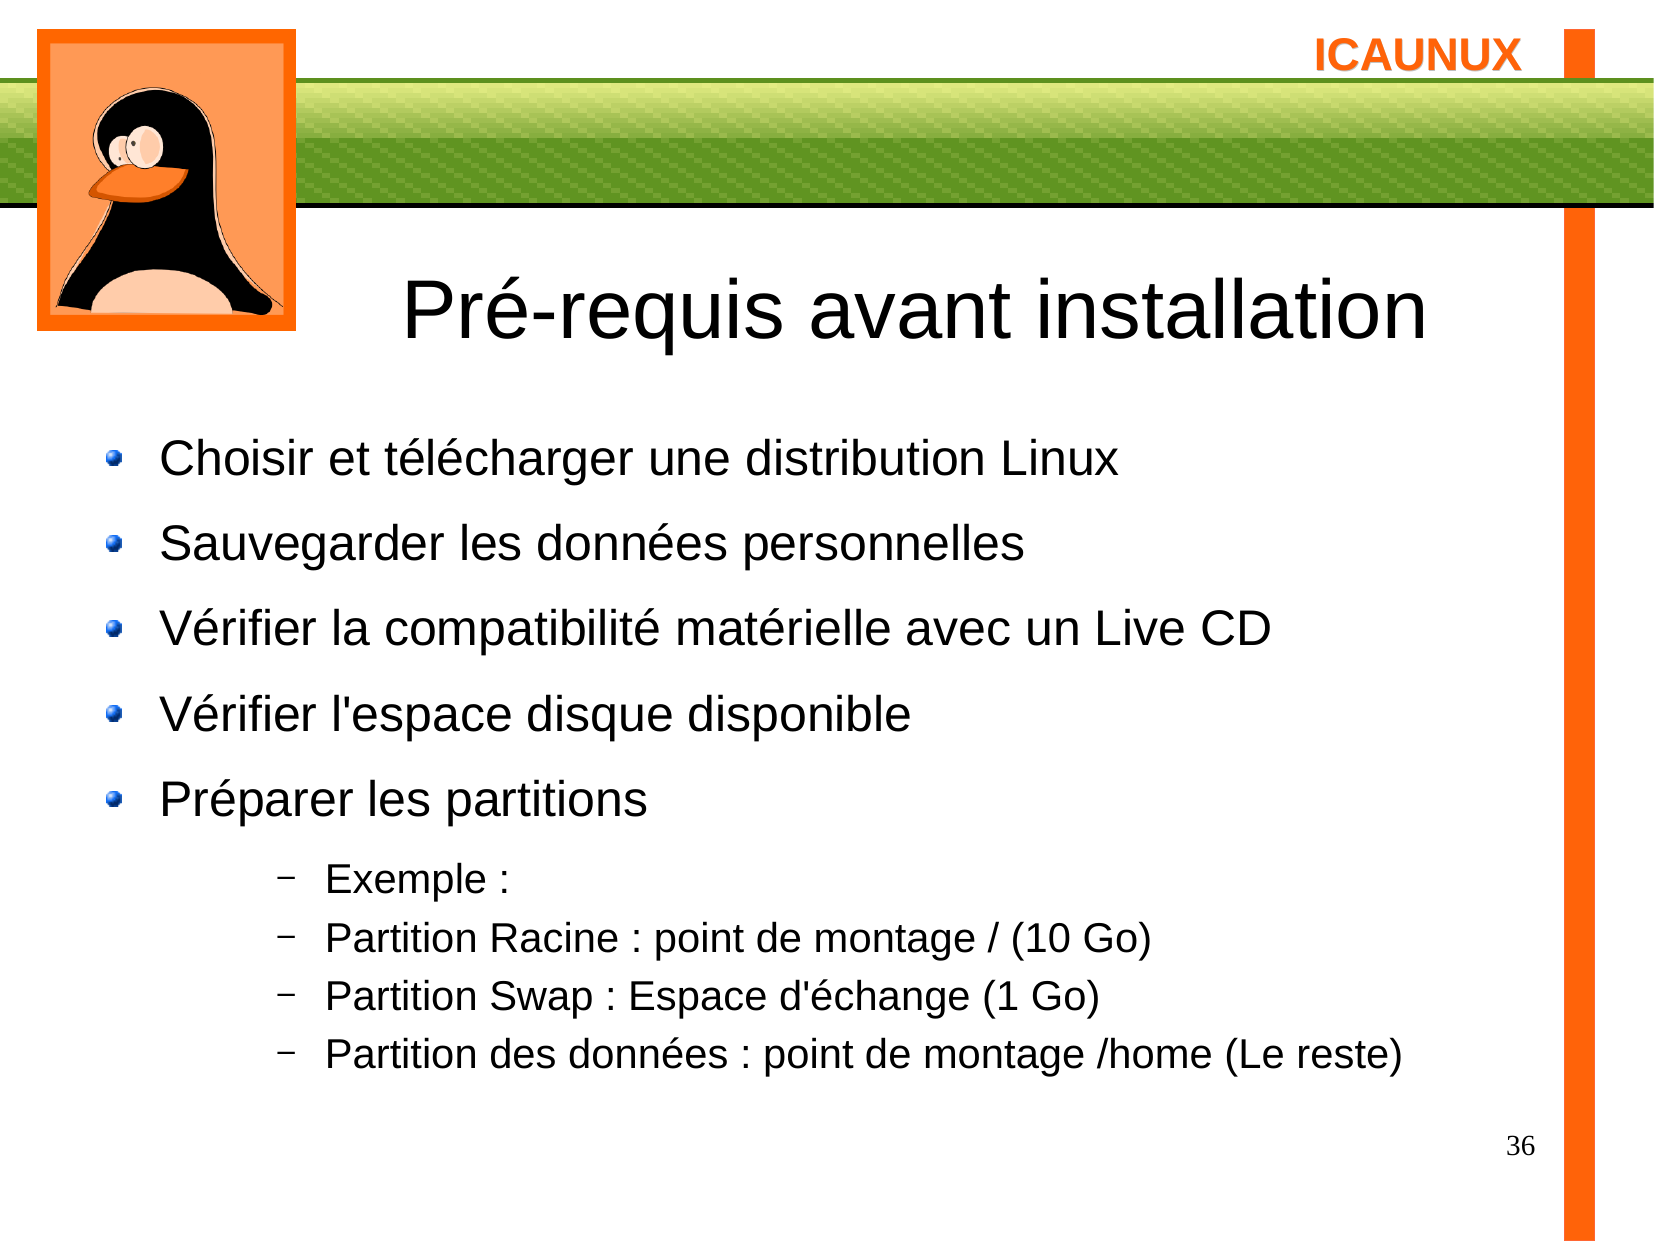

# Pré-requis avant installation
Choisir et télécharger une distribution Linux
Sauvegarder les données personnelles
Vérifier la compatibilité matérielle avec un Live CD
Vérifier l'espace disque disponible
Préparer les partitions
Exemple :
Partition Racine : point de montage / (10 Go)
Partition Swap : Espace d'échange (1 Go)
Partition des données : point de montage /home (Le reste)
36